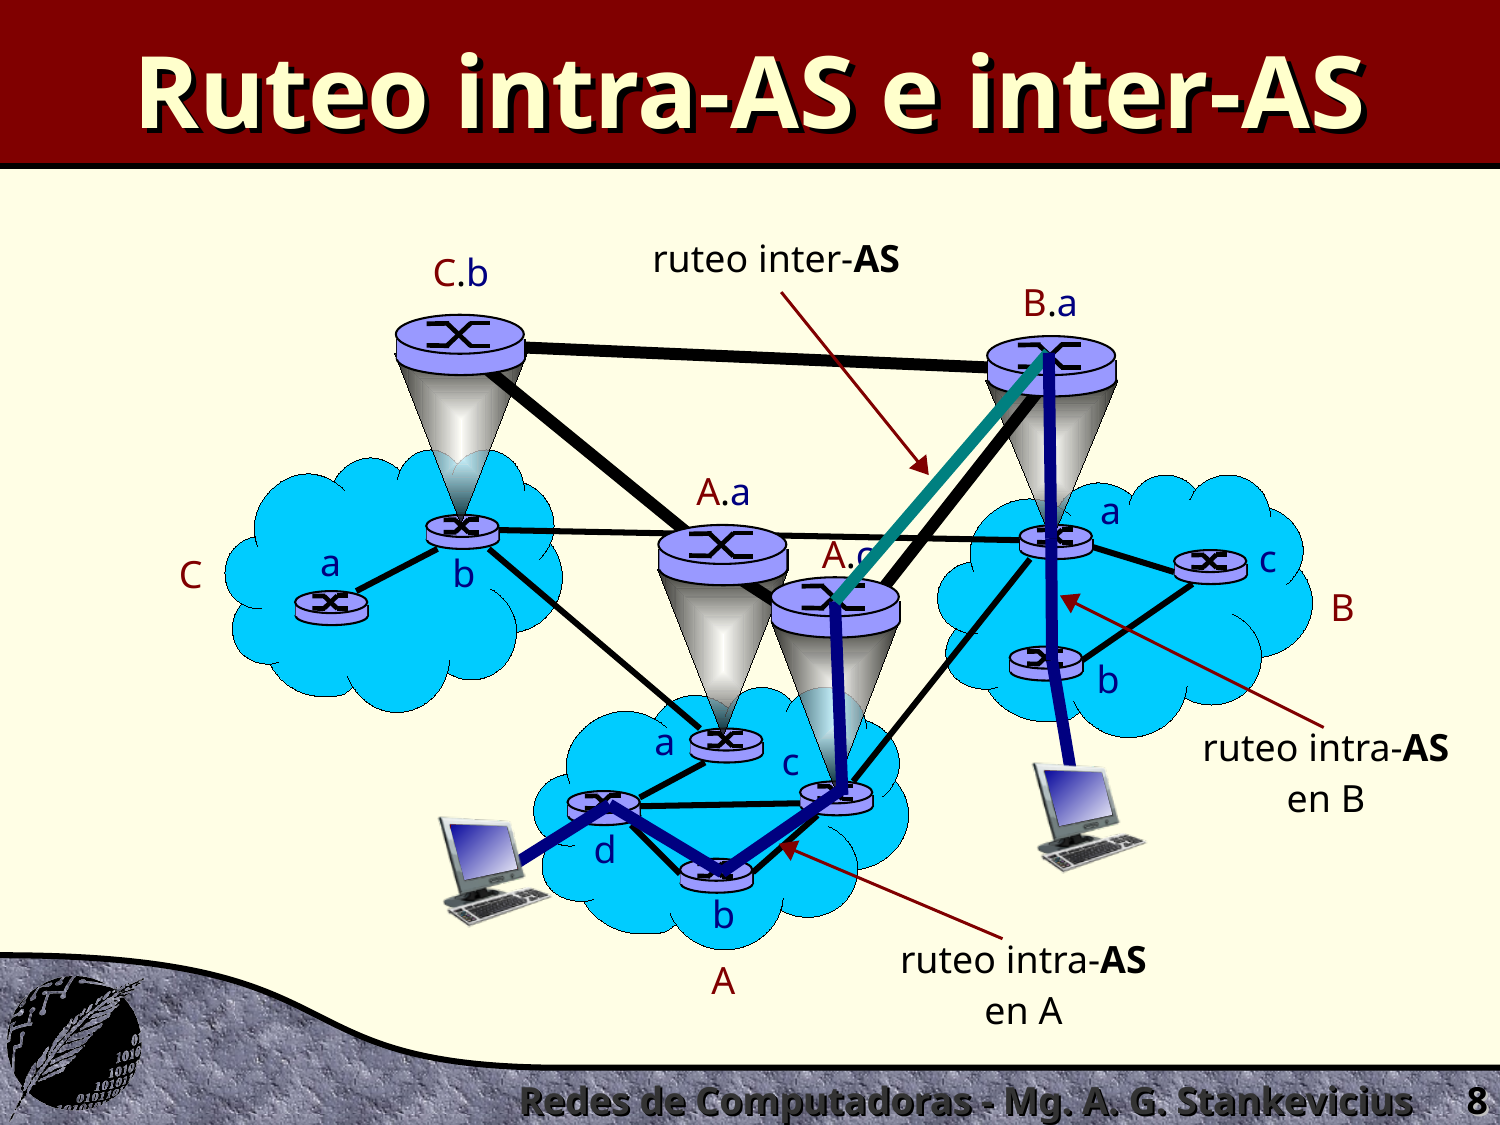

# Ruteo intra-AS e inter-AS
ruteo inter-AS
C.b
B.a
A.a
a
A.c
c
a
b
C
B
b
a
ruteo intra-AS
en B
c
d
b
ruteo intra-AS
en A
A
8